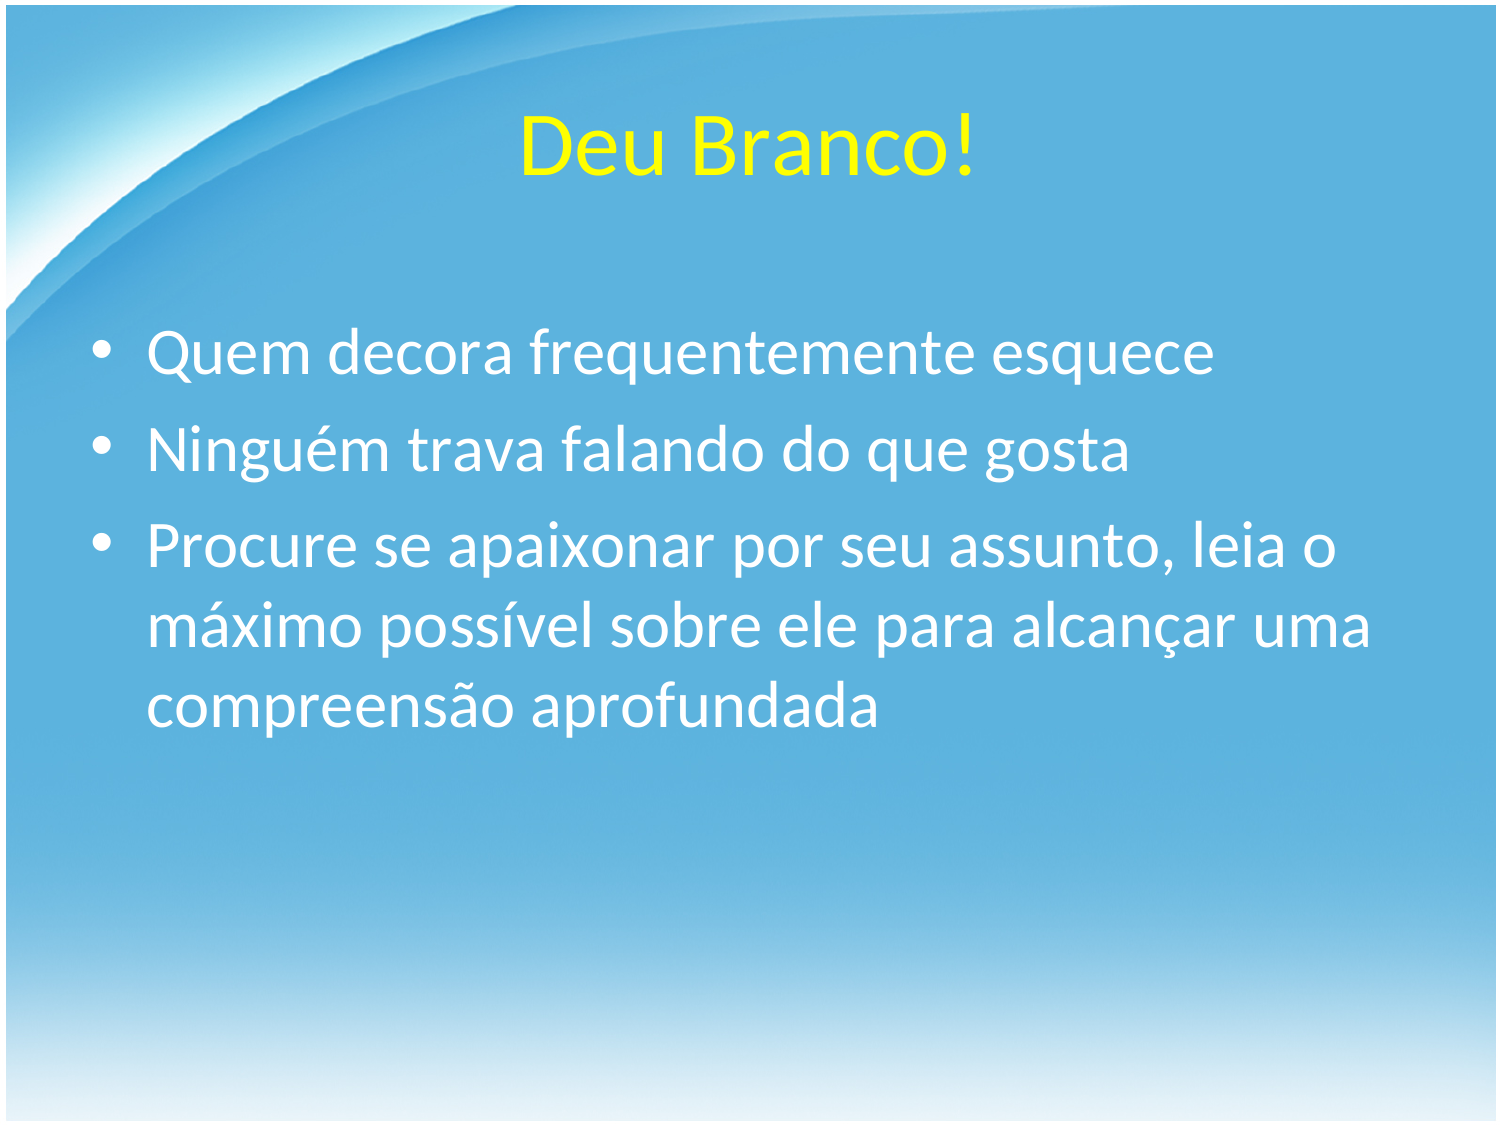

# Deu Branco!
Quem decora frequentemente esquece
Ninguém trava falando do que gosta
Procure se apaixonar por seu assunto, leia o máximo possível sobre ele para alcançar uma compreensão aprofundada